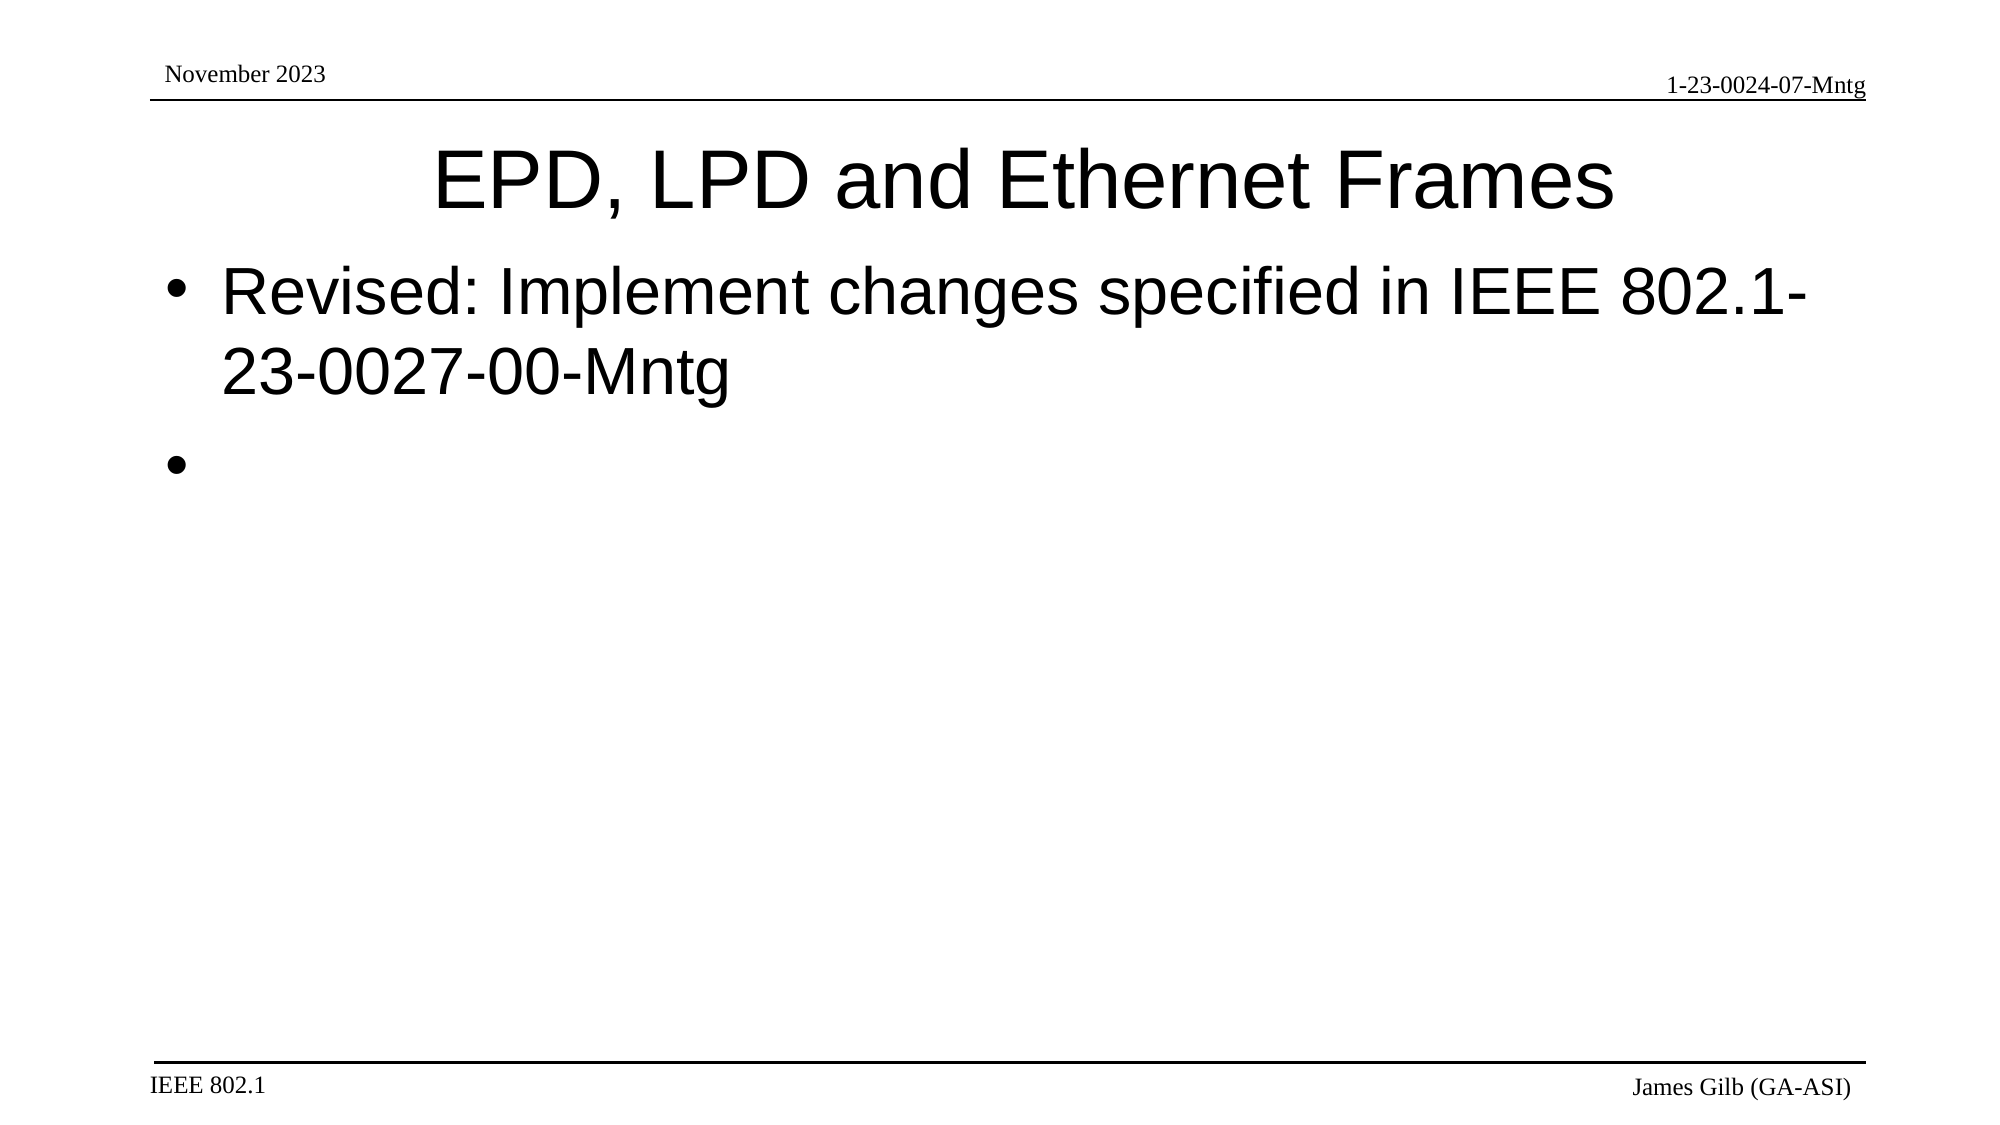

# EPD, LPD and Ethernet Frames
Revised: Implement changes specified in IEEE 802.1-23-0027-00-Mntg